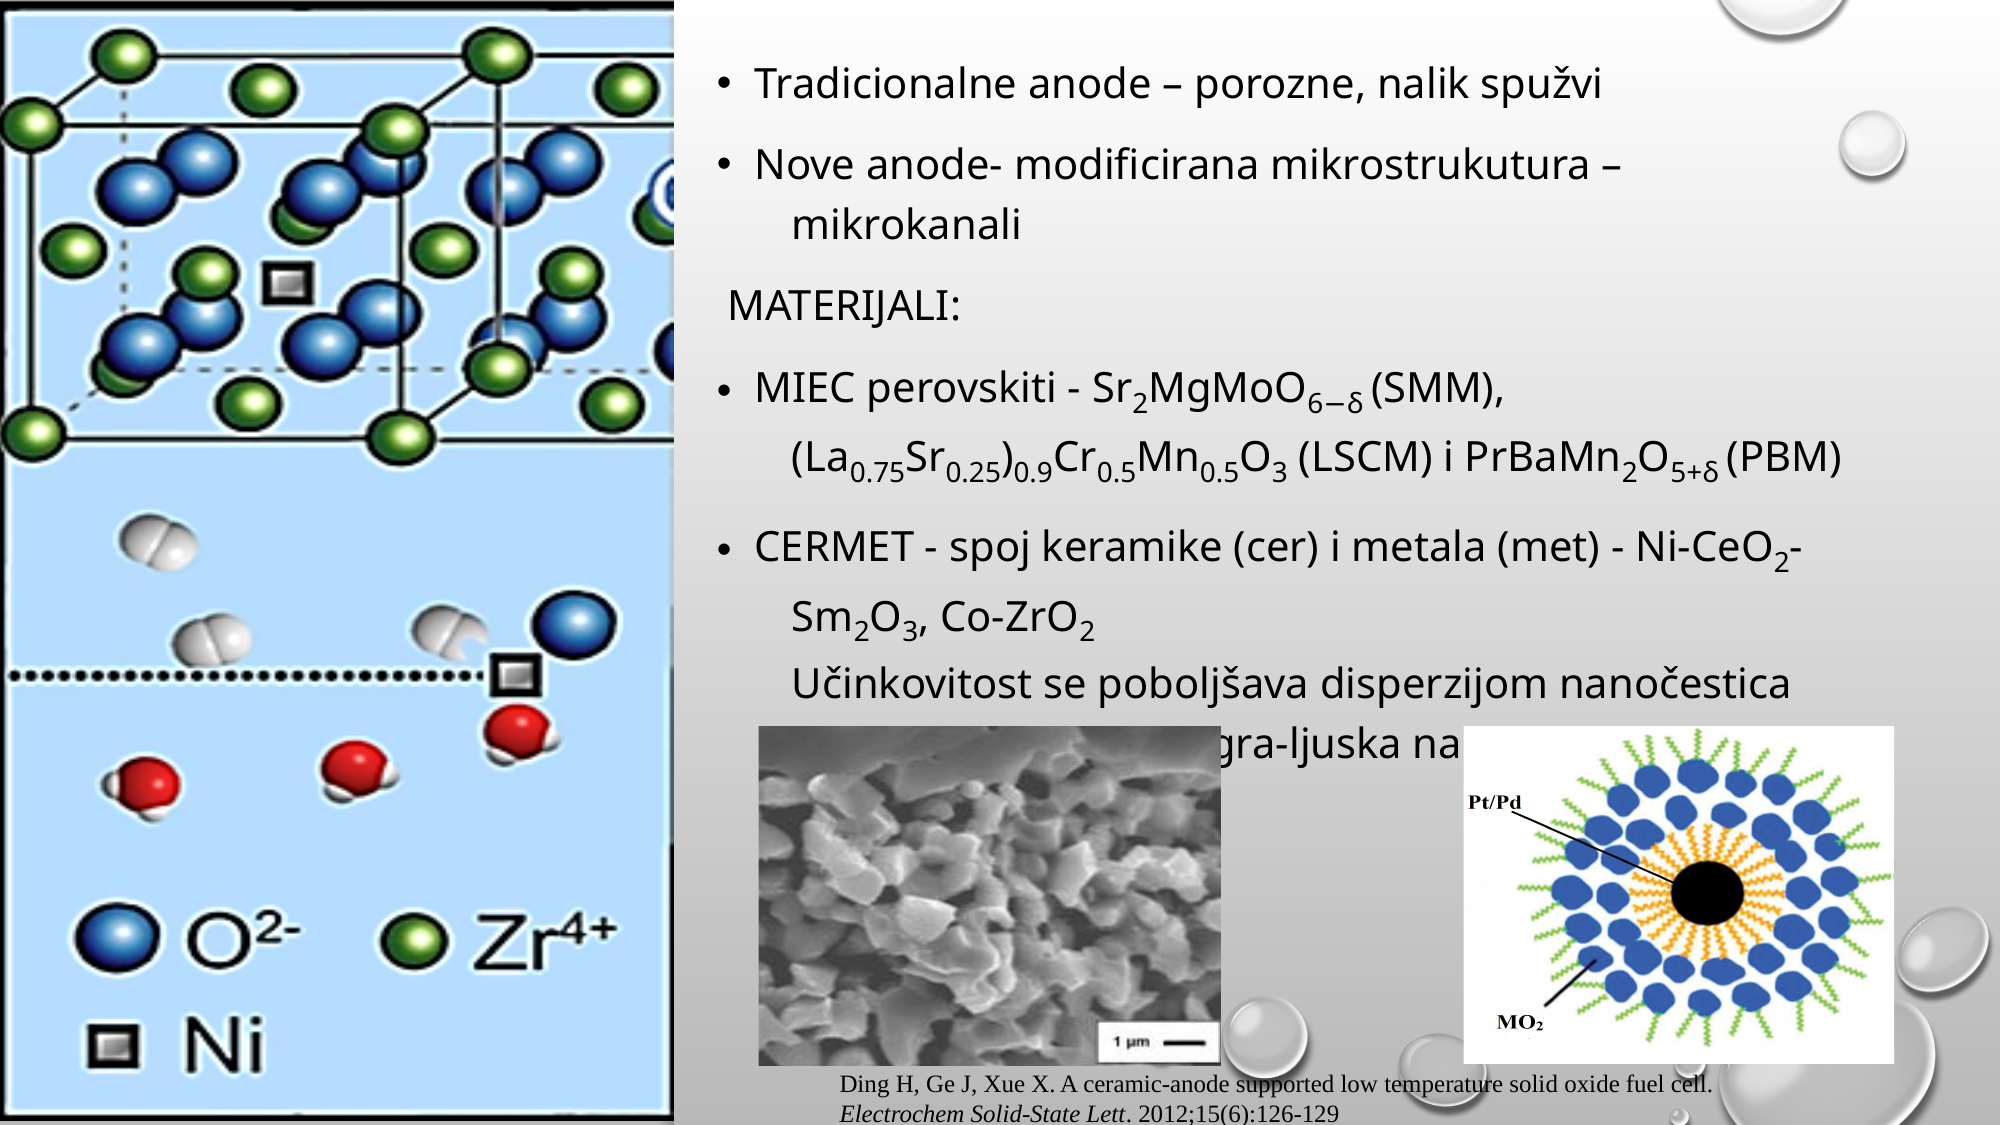

# Tradicionalne anode – porozne, nalik spužvi
Nove anode- modificirana mikrostrukutura – mikrokanali
 MATERIJALI:
MIEC perovskiti - Sr2MgMoO6−δ (SMM), (La0.75Sr0.25)0.9Cr0.5Mn0.5O3 (LSCM) i PrBaMn2O5+δ (PBM)
CERMET - spoj keramike (cer) i metala (met) - Ni-CeO2-Sm2O3, Co-ZrO2
Učinkovitost se poboljšava disperzijom nanočestica paladija ili platine: jezgra-ljuska nanočestice (engl. Core-shell)
Ding H, Ge J, Xue X. A ceramic-anode supported low temperature solid oxide fuel cell. Electrochem Solid-State Lett. 2012;15(6):126-129